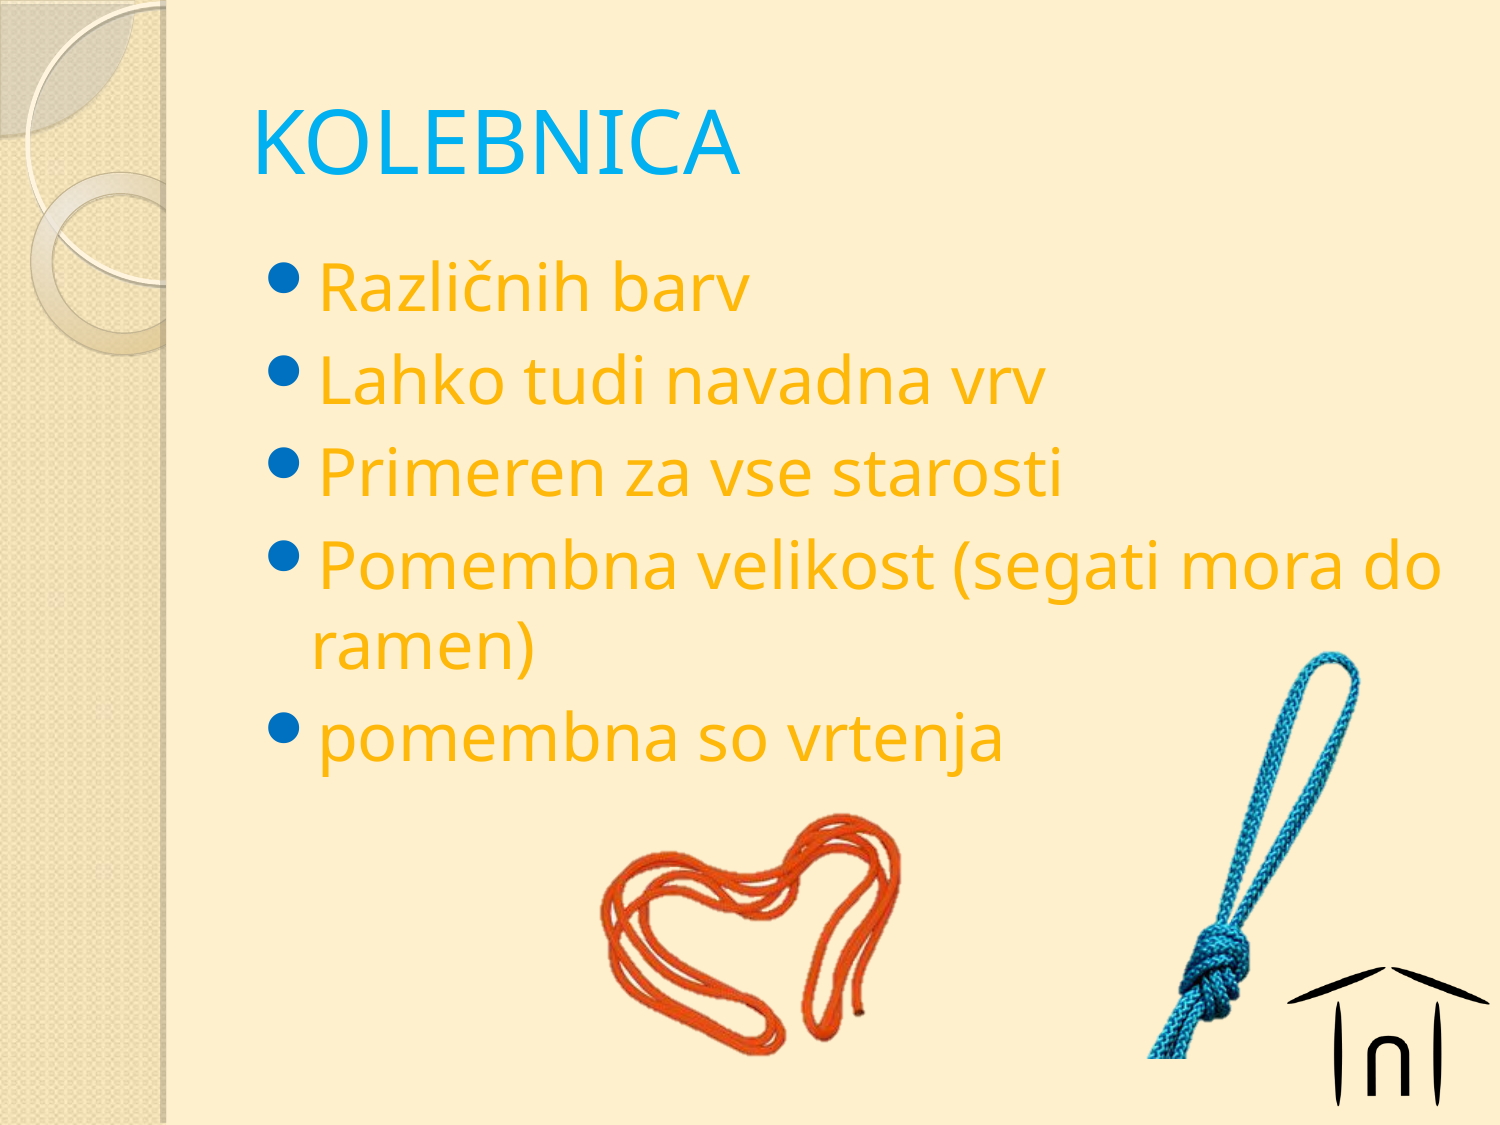

# KOLEBNICA
Različnih barv
Lahko tudi navadna vrv
Primeren za vse starosti
Pomembna velikost (segati mora do ramen)
pomembna so vrtenja